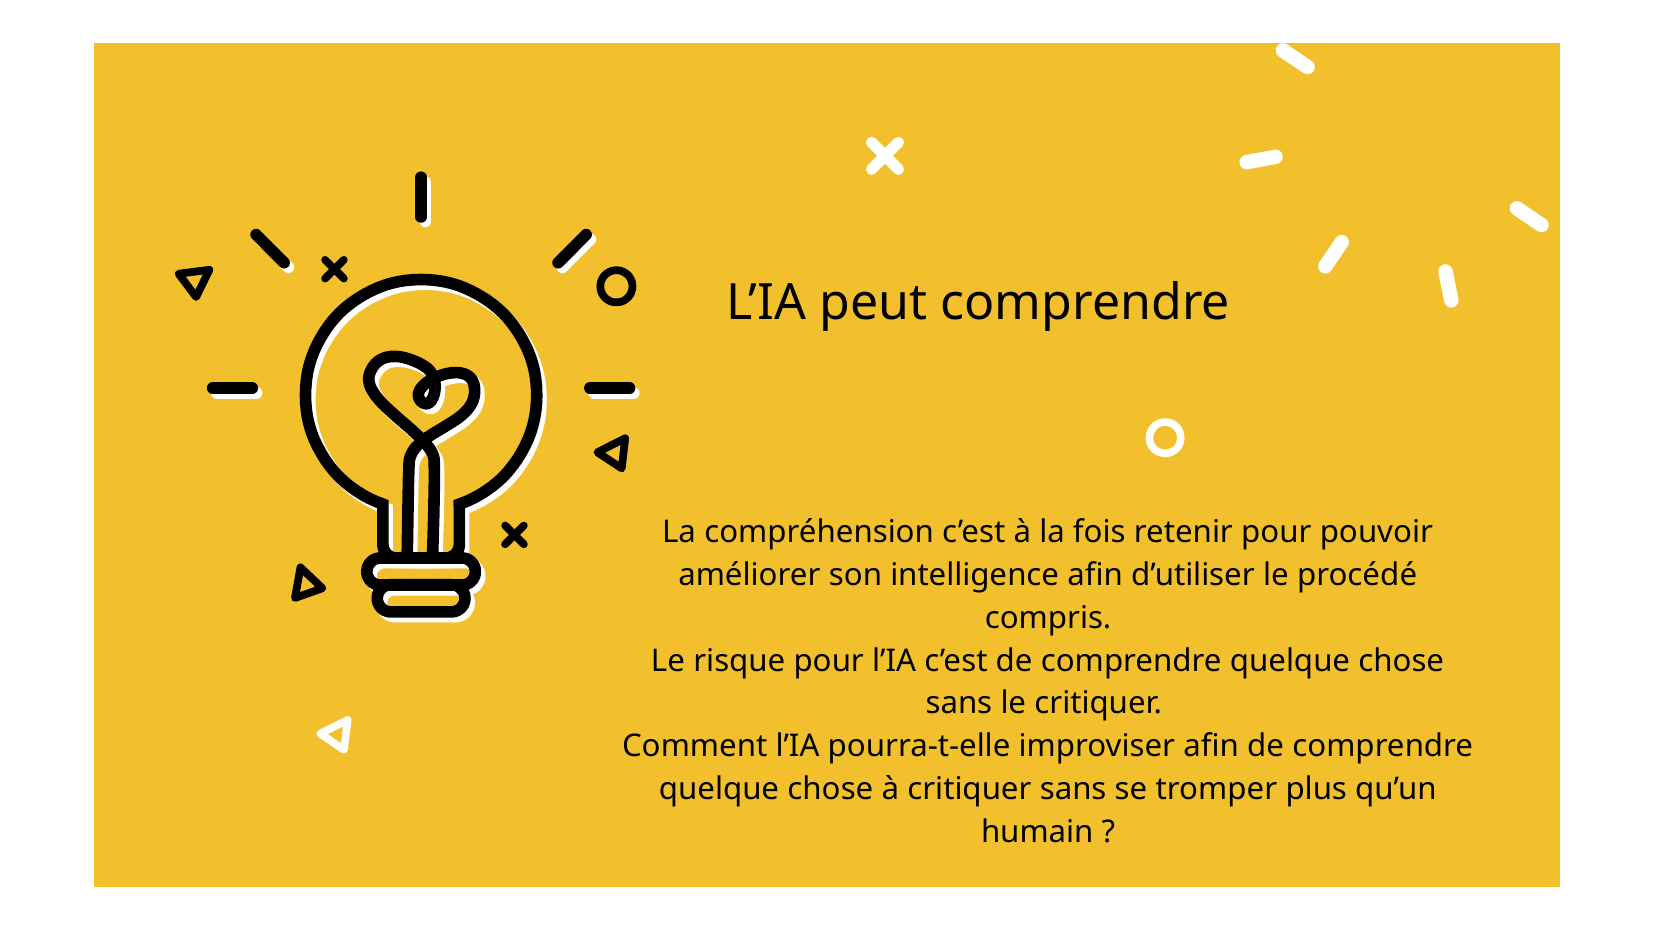

# L’IA peut comprendre
La compréhension c’est à la fois retenir pour pouvoir améliorer son intelligence afin d’utiliser le procédé compris.
Le risque pour l’IA c’est de comprendre quelque chose sans le critiquer.
Comment l’IA pourra-t-elle improviser afin de comprendre quelque chose à critiquer sans se tromper plus qu’un humain ?